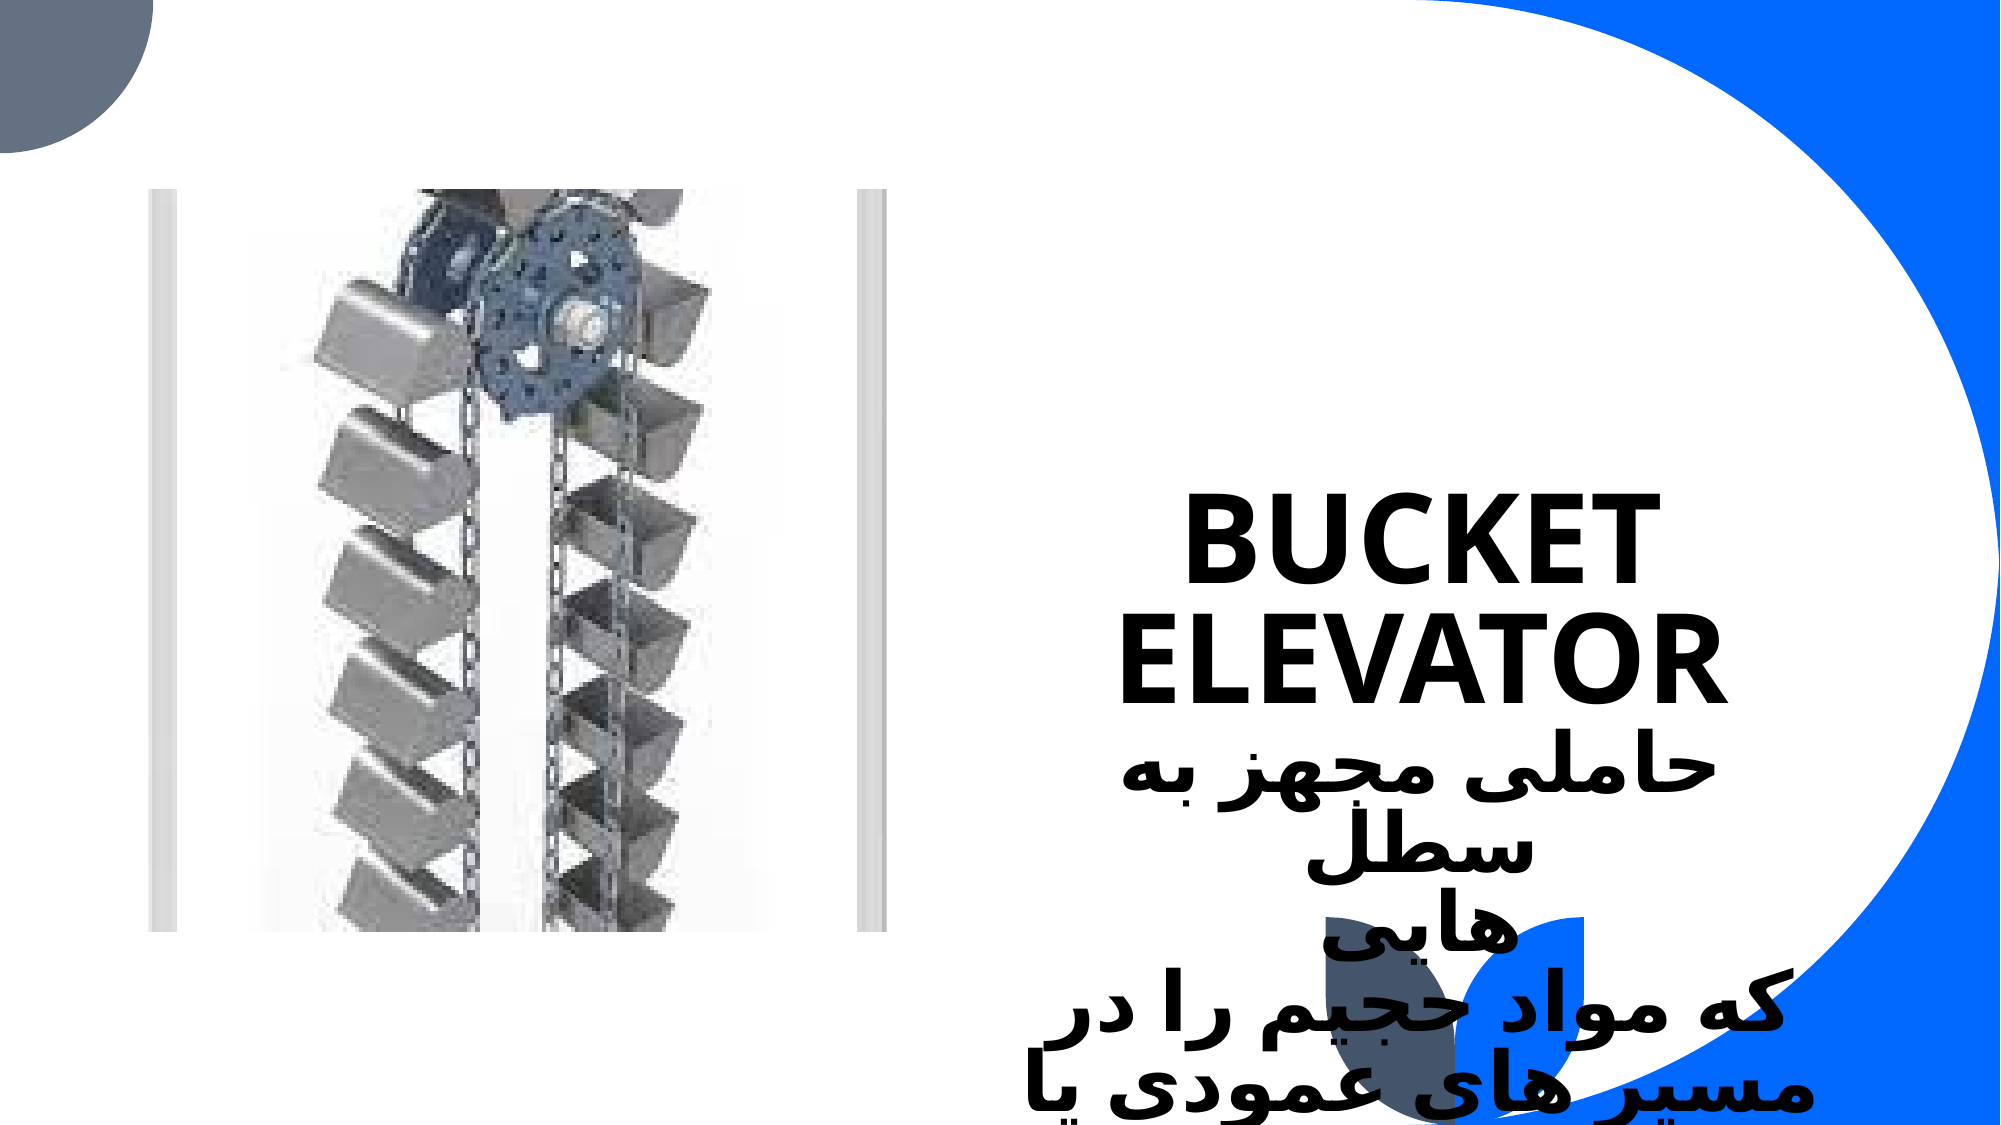

BUCKET ELEVATOR
حاملی مجهز به سطل
 هایی
که مواد حجیم را در مسیر های عمودی یا تقریبا عمودی انتقال می دهند
#